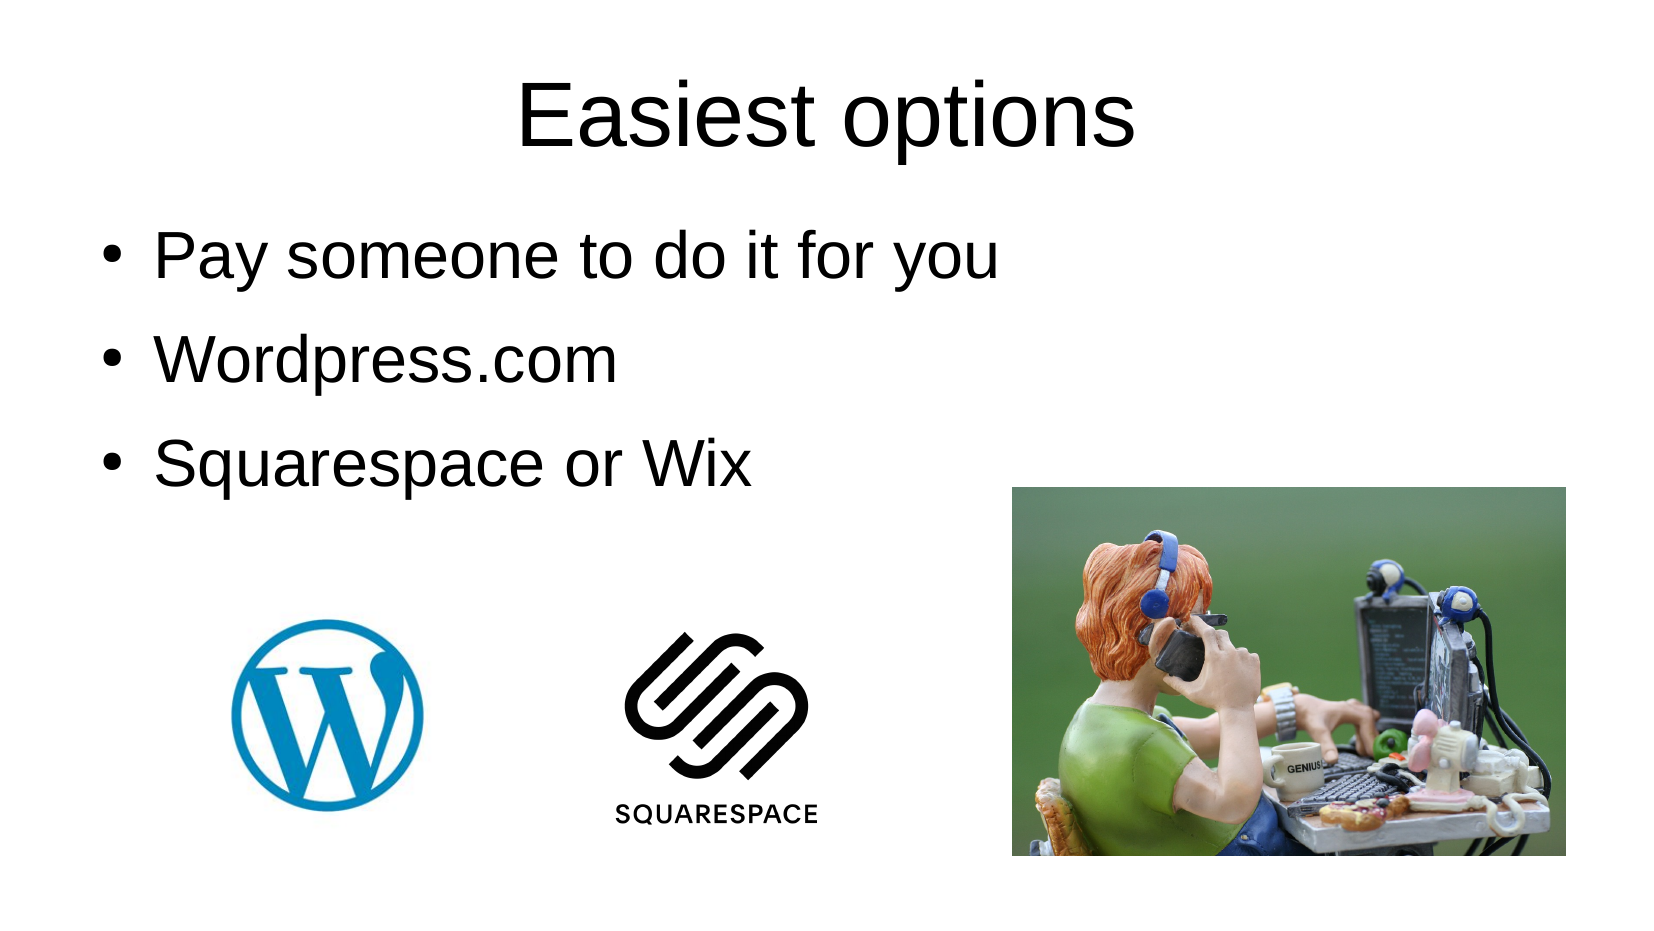

# Easiest options
Pay someone to do it for you
Wordpress.com
Squarespace or Wix